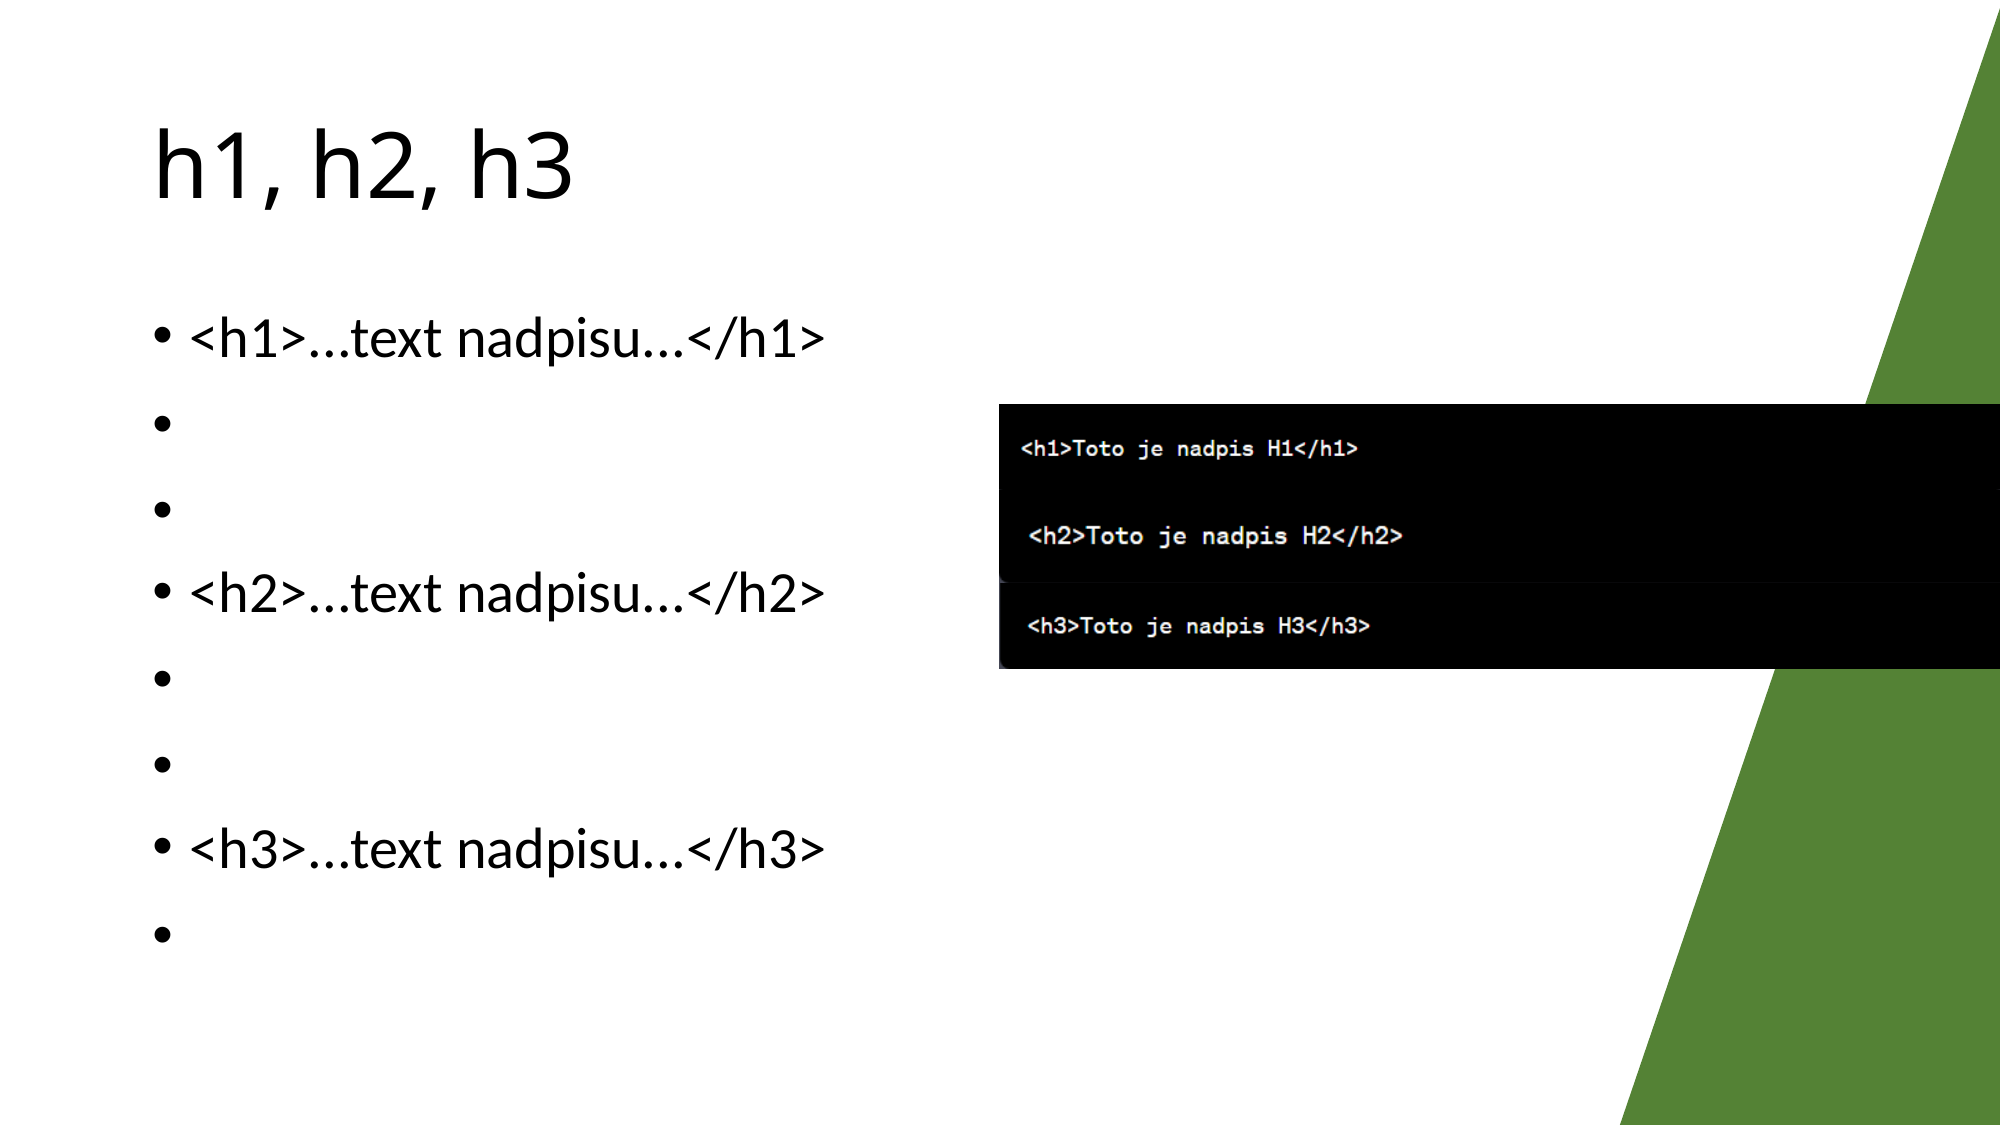

# h1, h2, h3
<h1>...text nadpisu...</h1>
<h2>...text nadpisu...</h2>
<h3>...text nadpisu...</h3>